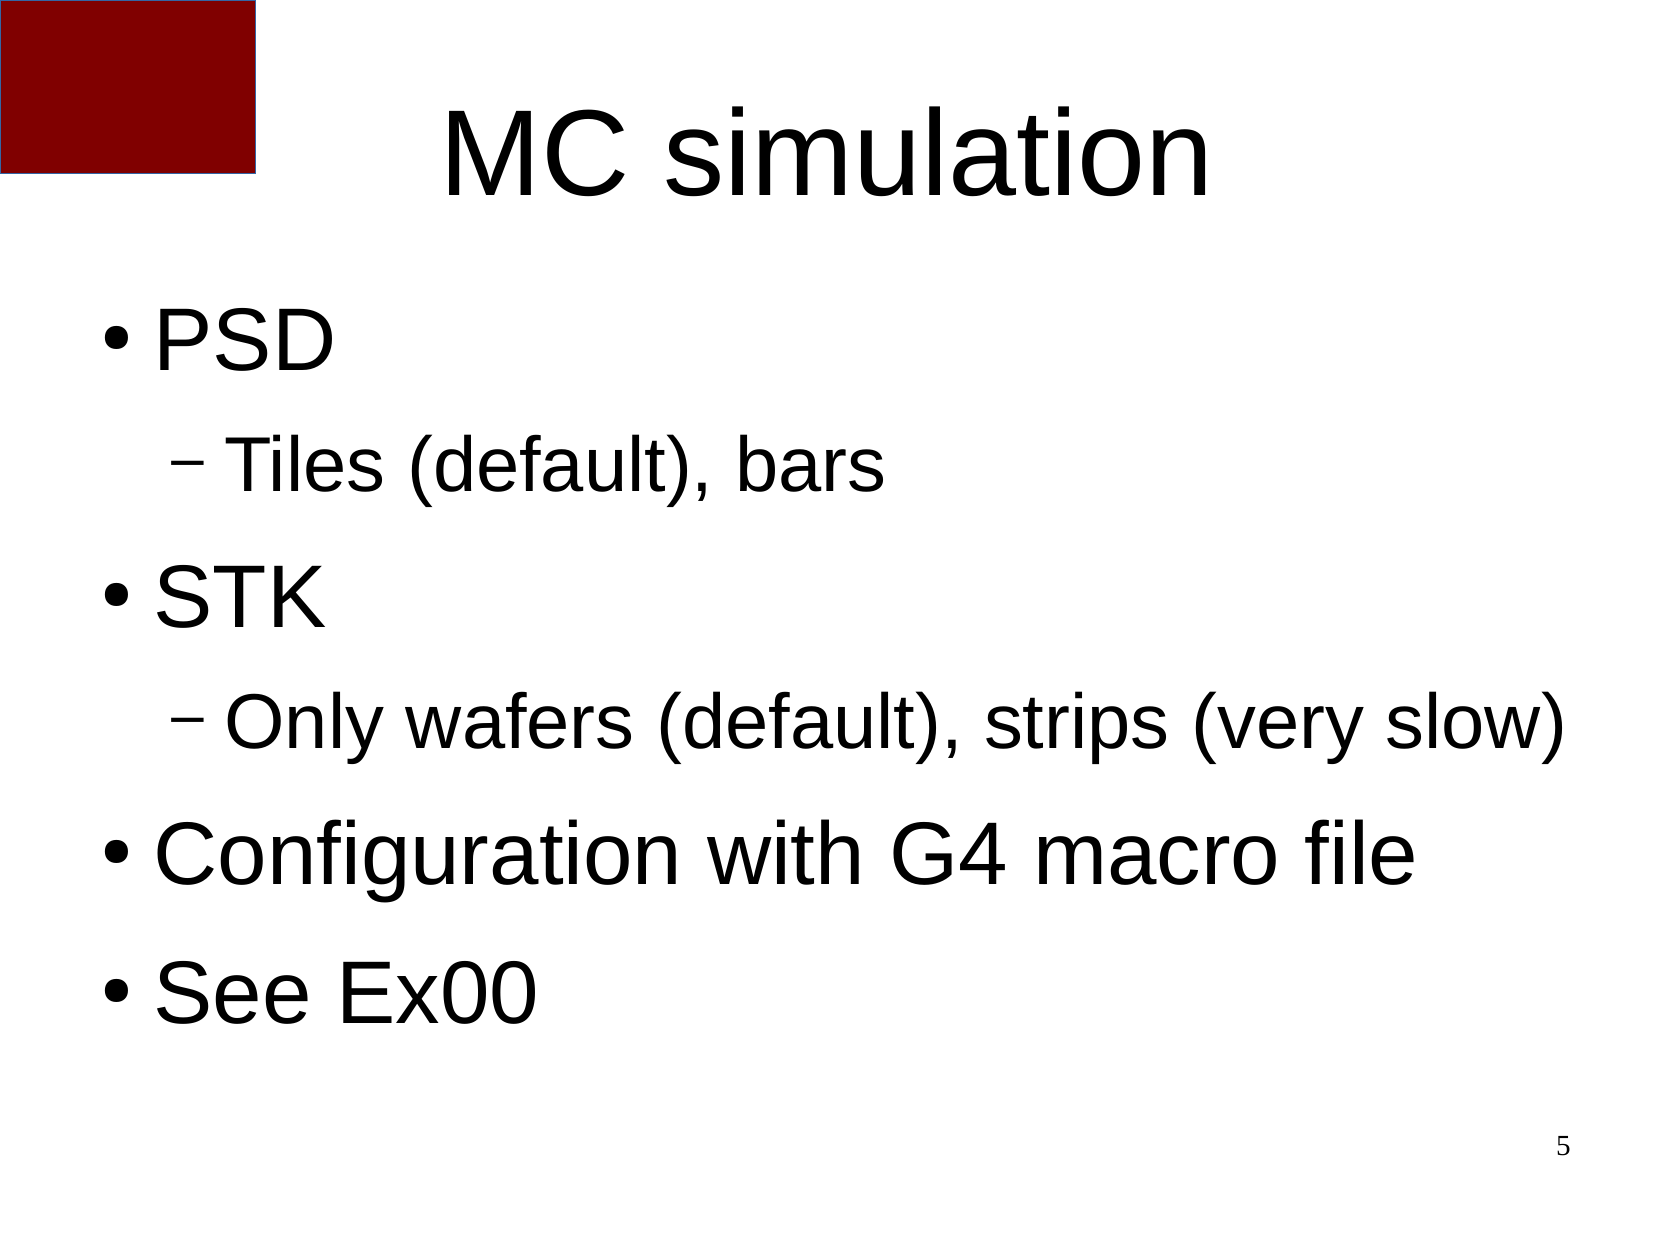

# MC simulation
PSD
Tiles (default), bars
STK
Only wafers (default), strips (very slow)
Configuration with G4 macro file
See Ex00
5